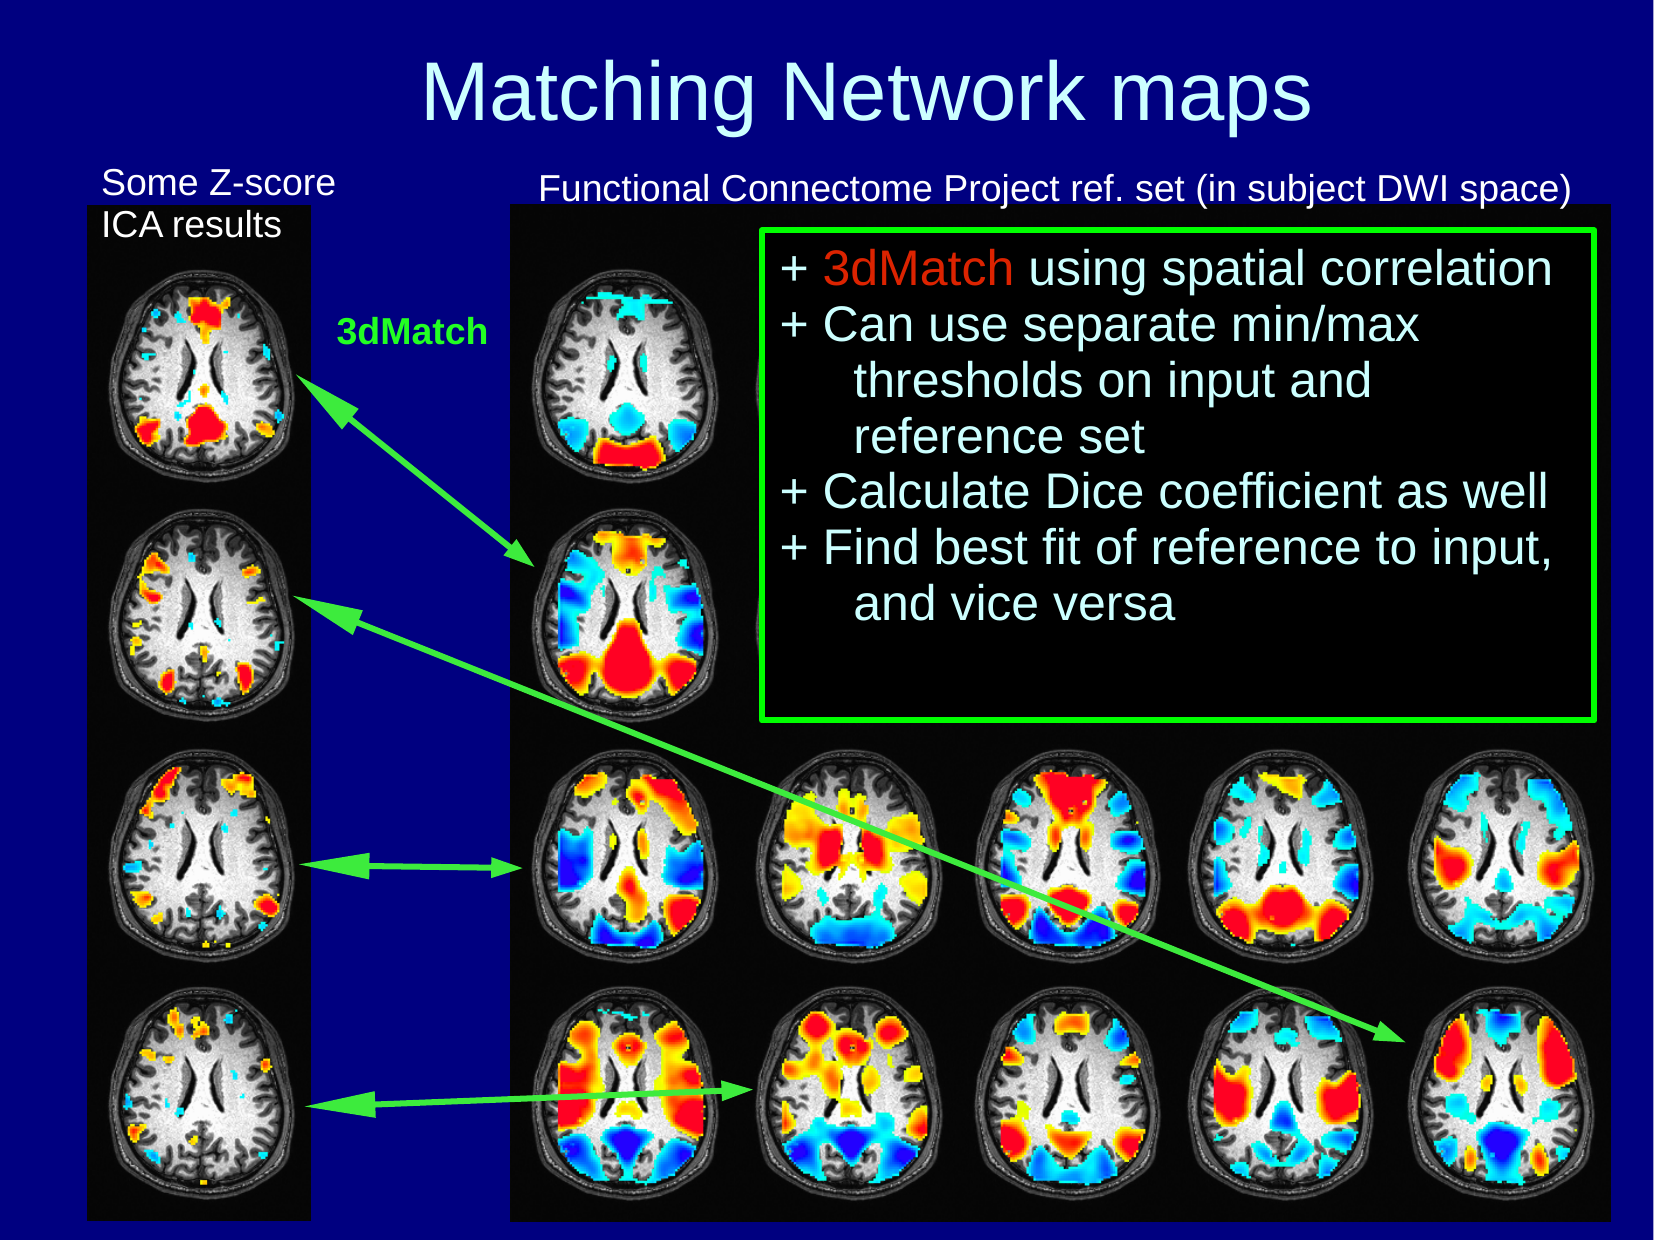

# Matching Network maps
Some Z-score
ICA results
Functional Connectome Project ref. set (in subject DWI space)
+ 3dMatch using spatial correlation
+ Can use separate min/max
	thresholds on input and
	reference set
+ Calculate Dice coefficient as well
+ Find best fit of reference to input,
	and vice versa
3dMatch